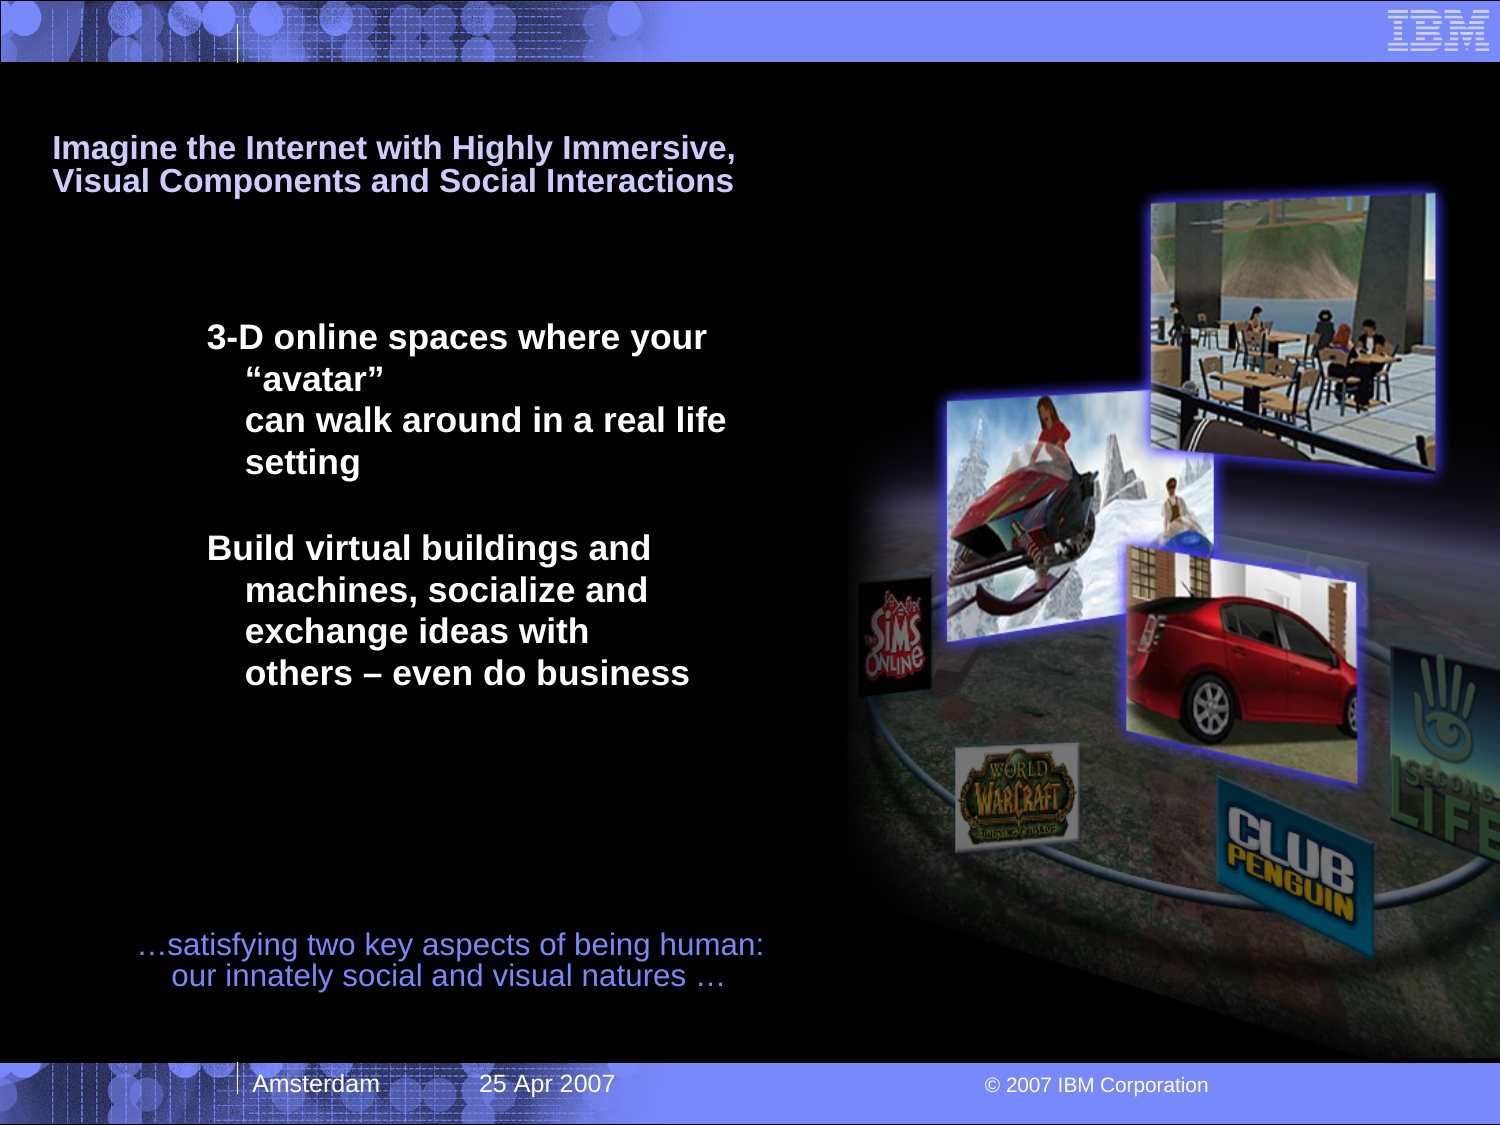

# Imagine the Internet with Highly Immersive, Visual Components and Social Interactions
3-D online spaces where your “avatar”
can walk around in a real life setting
Build virtual buildings and machines, socialize and exchange ideas with
others – even do business
…satisfying two key aspects of being human:
 our innately social and visual natures …